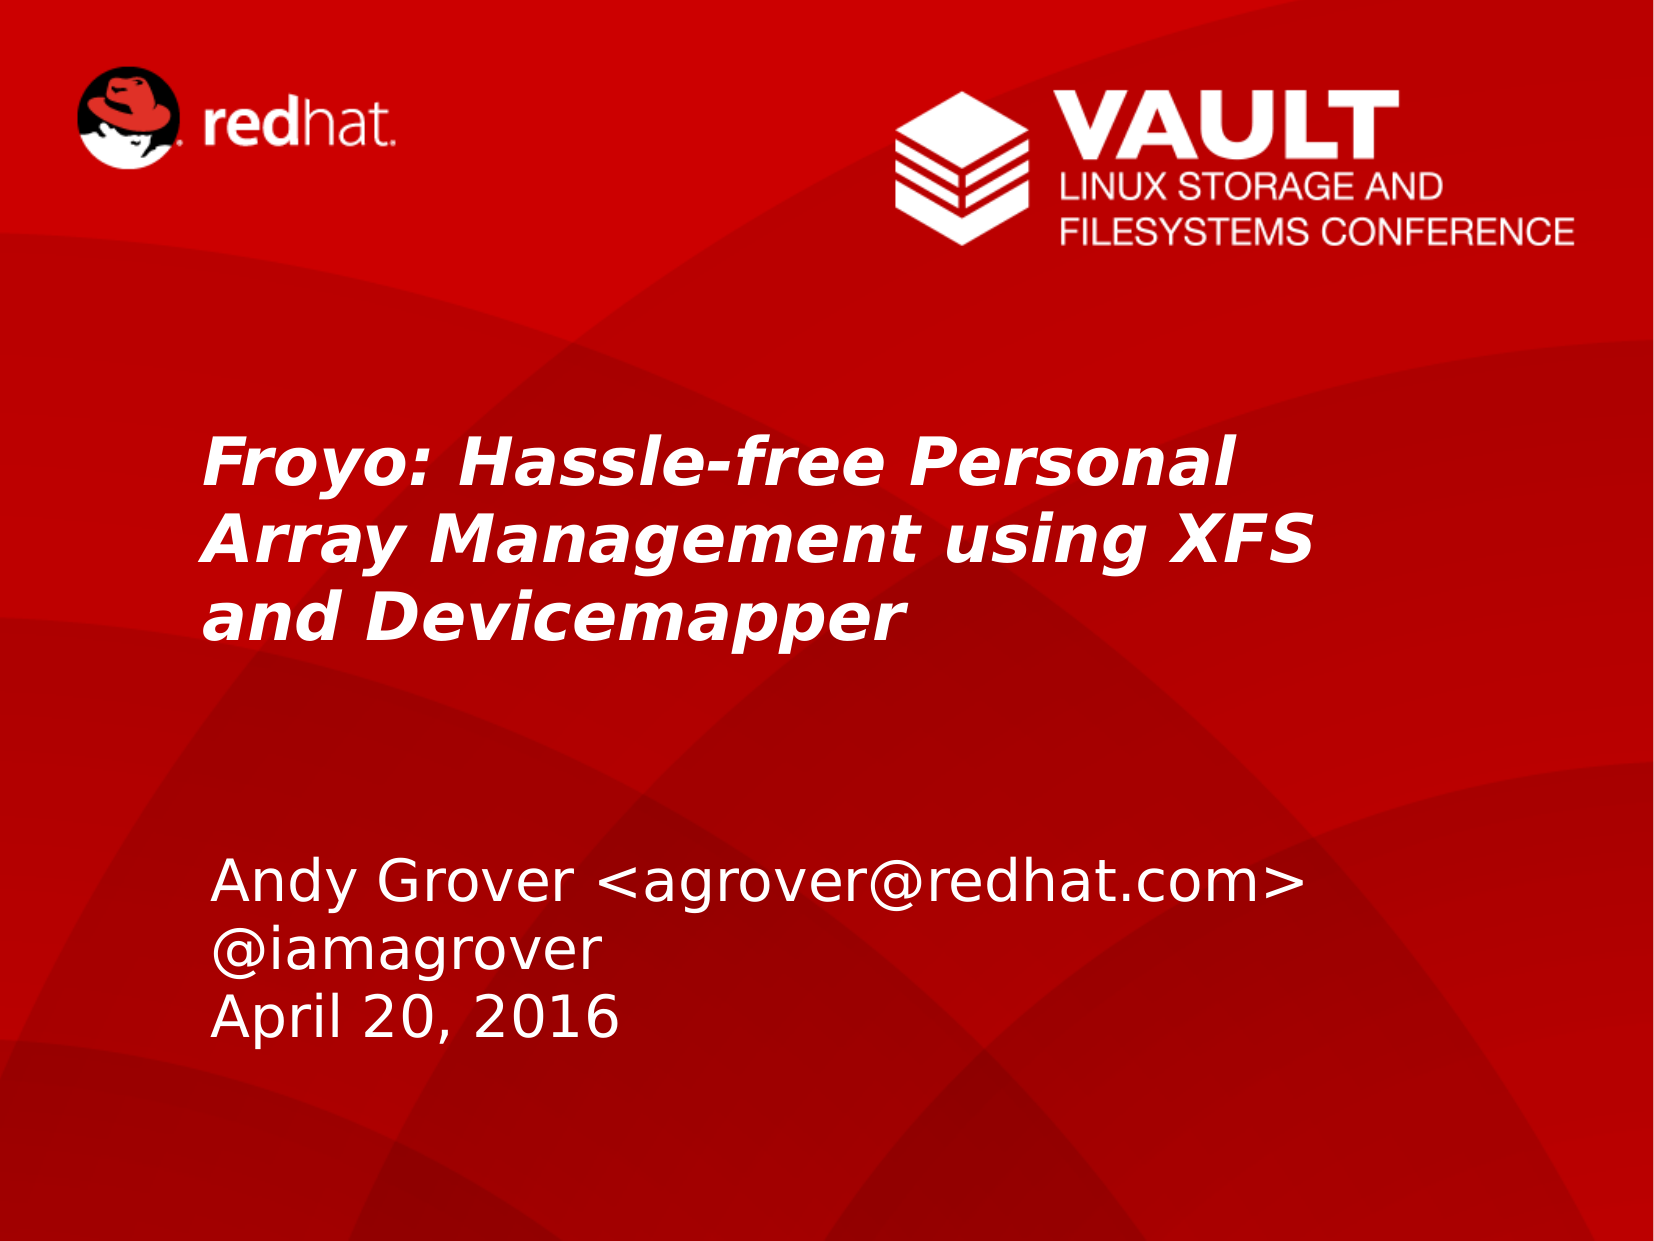

Froyo: Hassle-free Personal Array Management using XFS and Devicemapper
Andy Grover <agrover@redhat.com>
@iamagrover
April 20, 2016